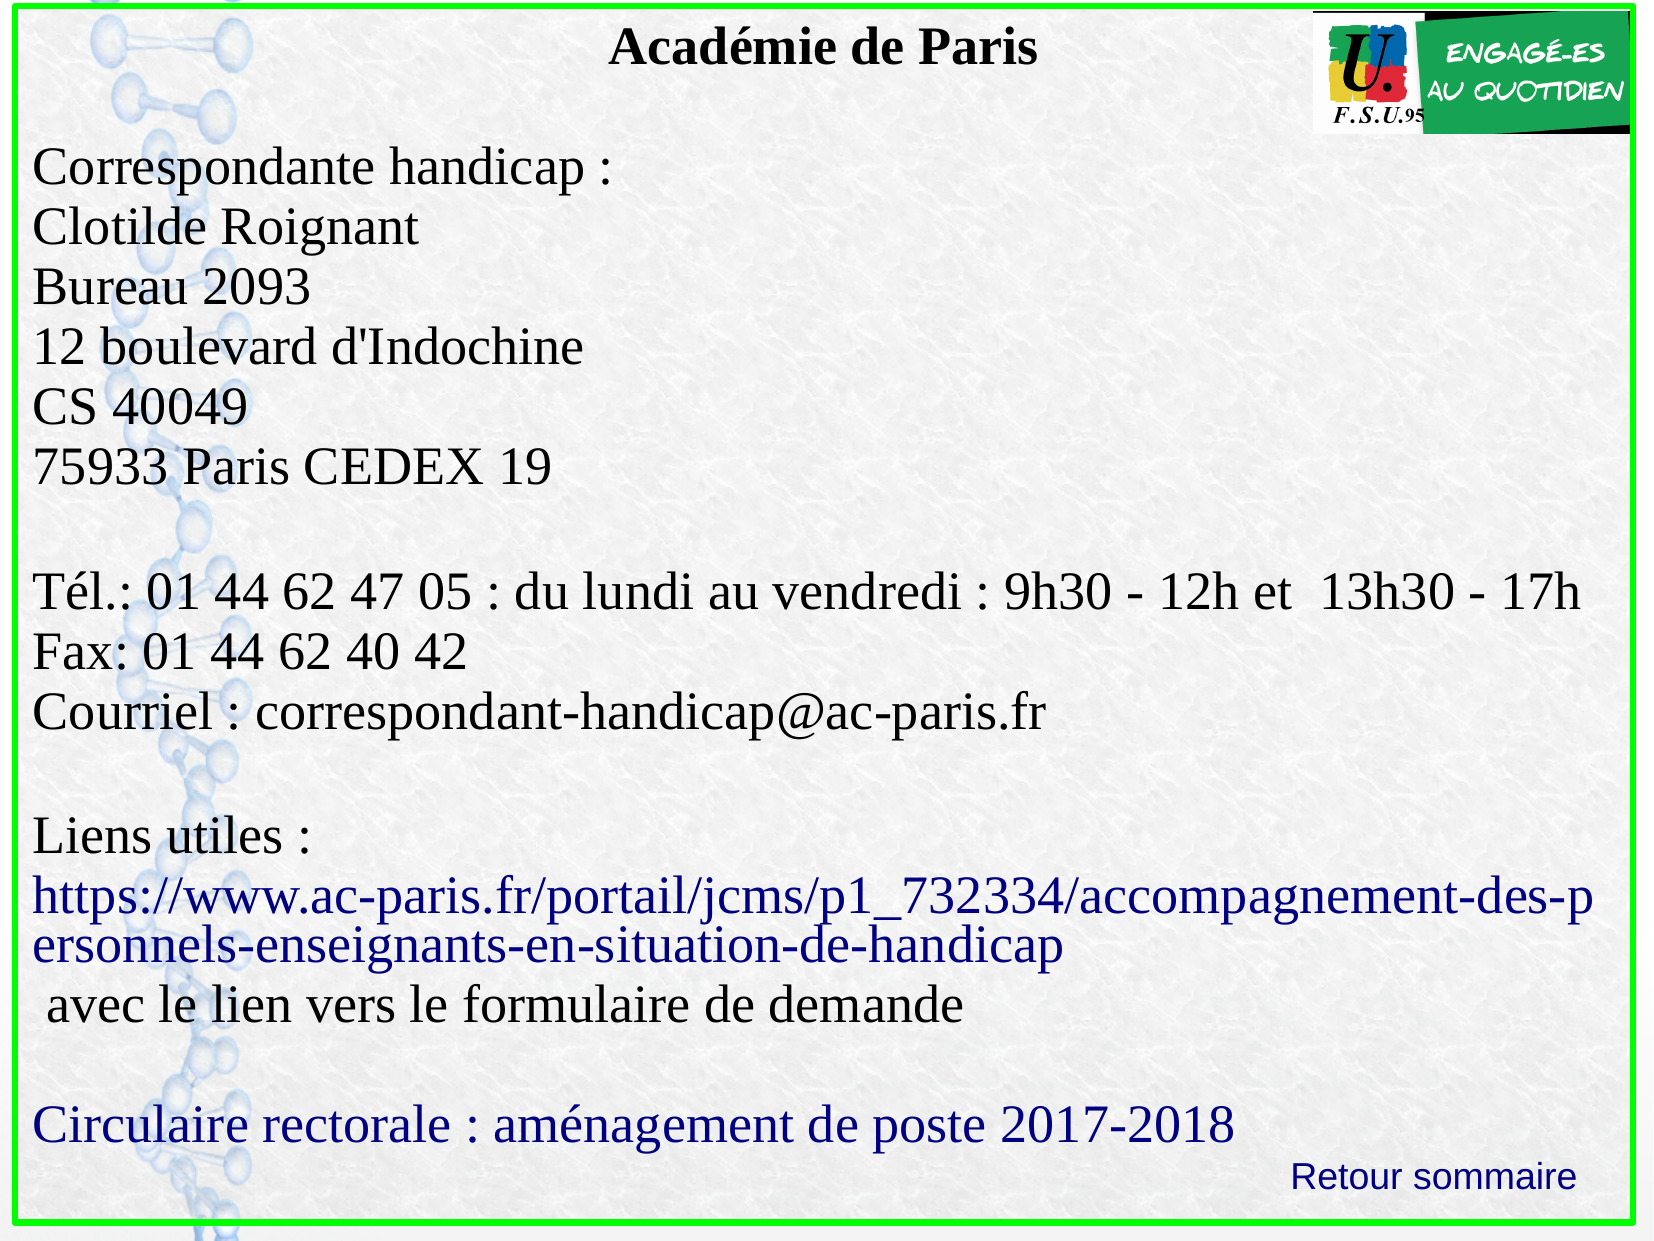

Académie de Paris
Correspondante handicap :
Clotilde Roignant
Bureau 2093
12 boulevard d'Indochine
CS 40049
75933 Paris CEDEX 19
Tél.: 01 44 62 47 05 : du lundi au vendredi : 9h30 - 12h et 13h30 - 17h
Fax: 01 44 62 40 42
Courriel : correspondant-handicap@ac-paris.fr
Liens utiles : https://www.ac-paris.fr/portail/jcms/p1_732334/accompagnement-des-personnels-enseignants-en-situation-de-handicap avec le lien vers le formulaire de demande
Circulaire rectorale : aménagement de poste 2017-2018
Retour sommaire